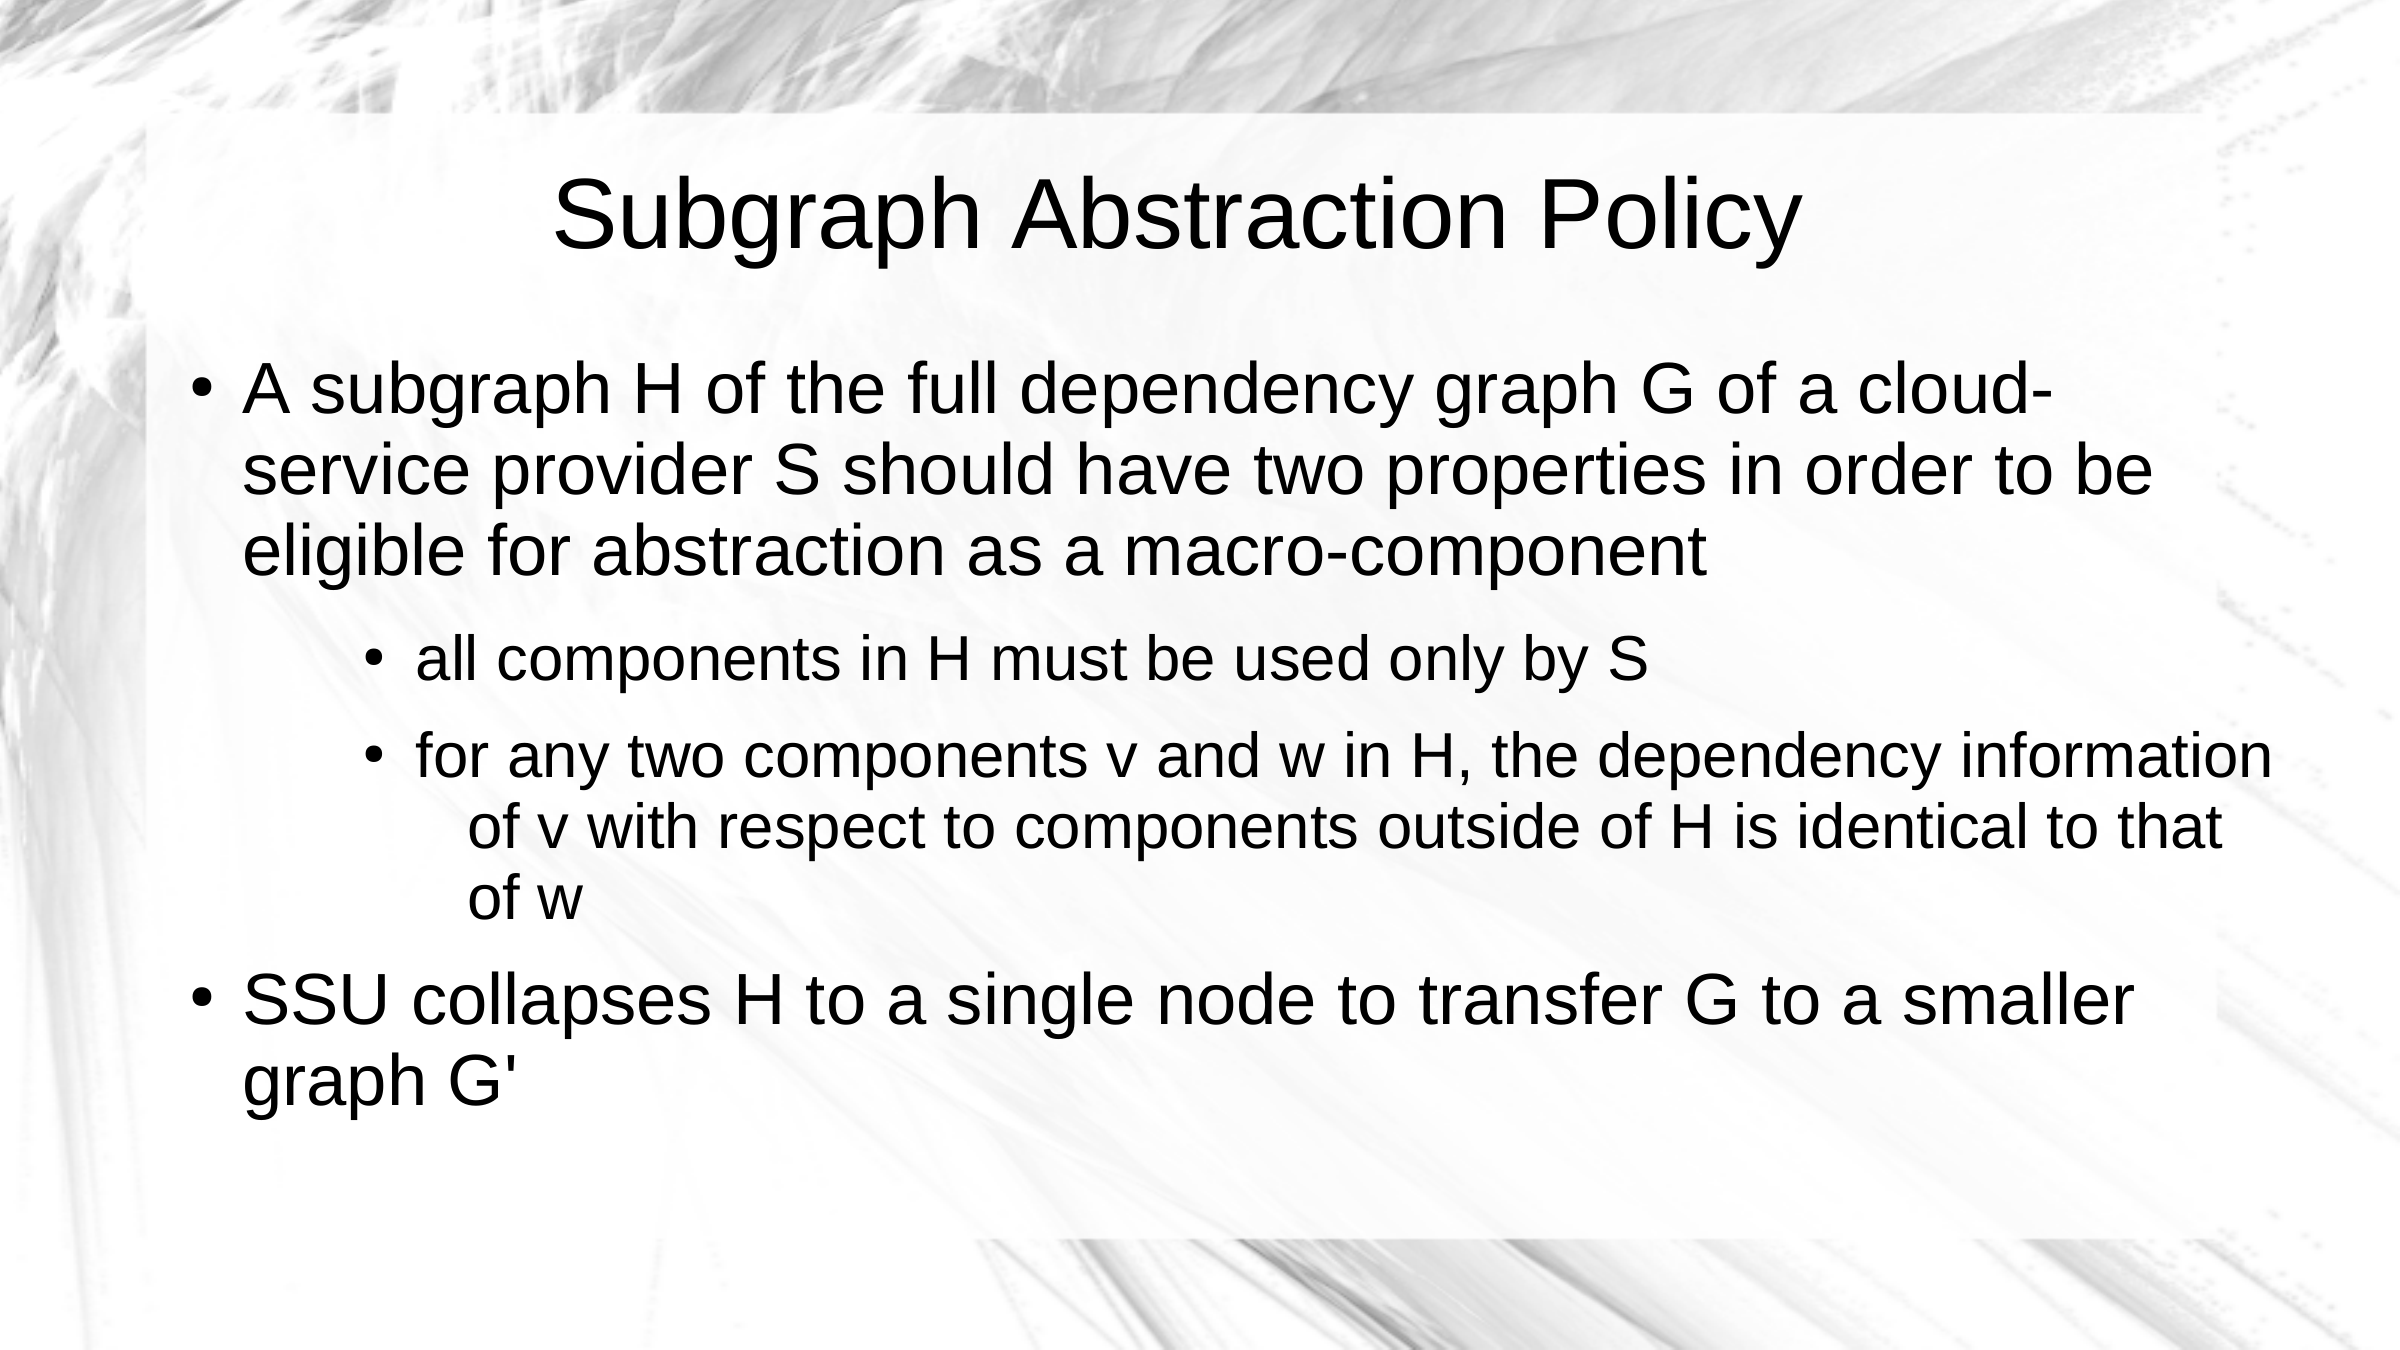

# Subgraph Abstraction Policy
A subgraph H of the full dependency graph G of a cloud-service provider S should have two properties in order to be eligible for abstraction as a macro-component
all components in H must be used only by S
for any two components v and w in H, the dependency information of v with respect to components outside of H is identical to that of w
SSU collapses H to a single node to transfer G to a smaller graph G'